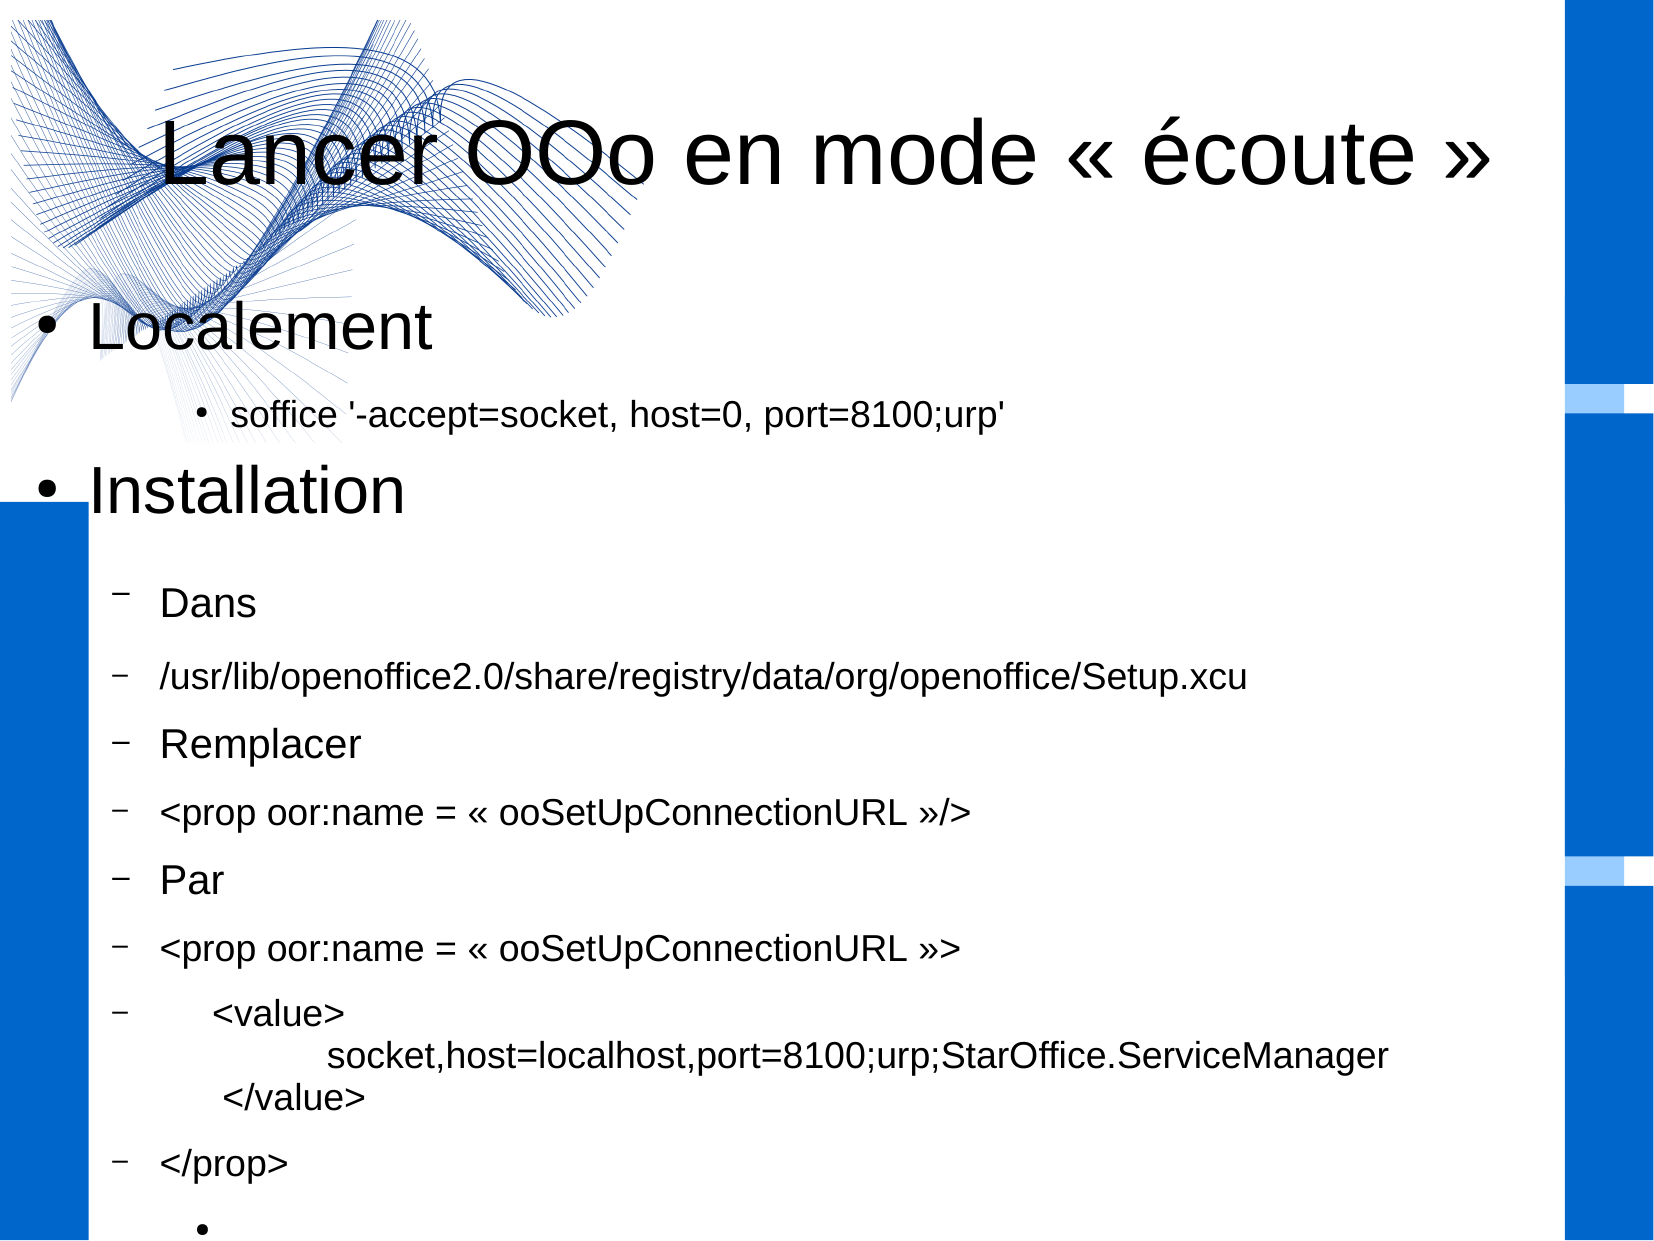

# Lancer OOo en mode « écoute »
Localement
soffice '-accept=socket, host=0, port=8100;urp'
Installation
Dans
/usr/lib/openoffice2.0/share/registry/data/org/openoffice/Setup.xcu
Remplacer
<prop oor:name = « ooSetUpConnectionURL »/>
Par
<prop oor:name = « ooSetUpConnectionURL »>
 <value>
 socket,host=localhost,port=8100;urp;StarOffice.ServiceManager
 </value>
</prop>